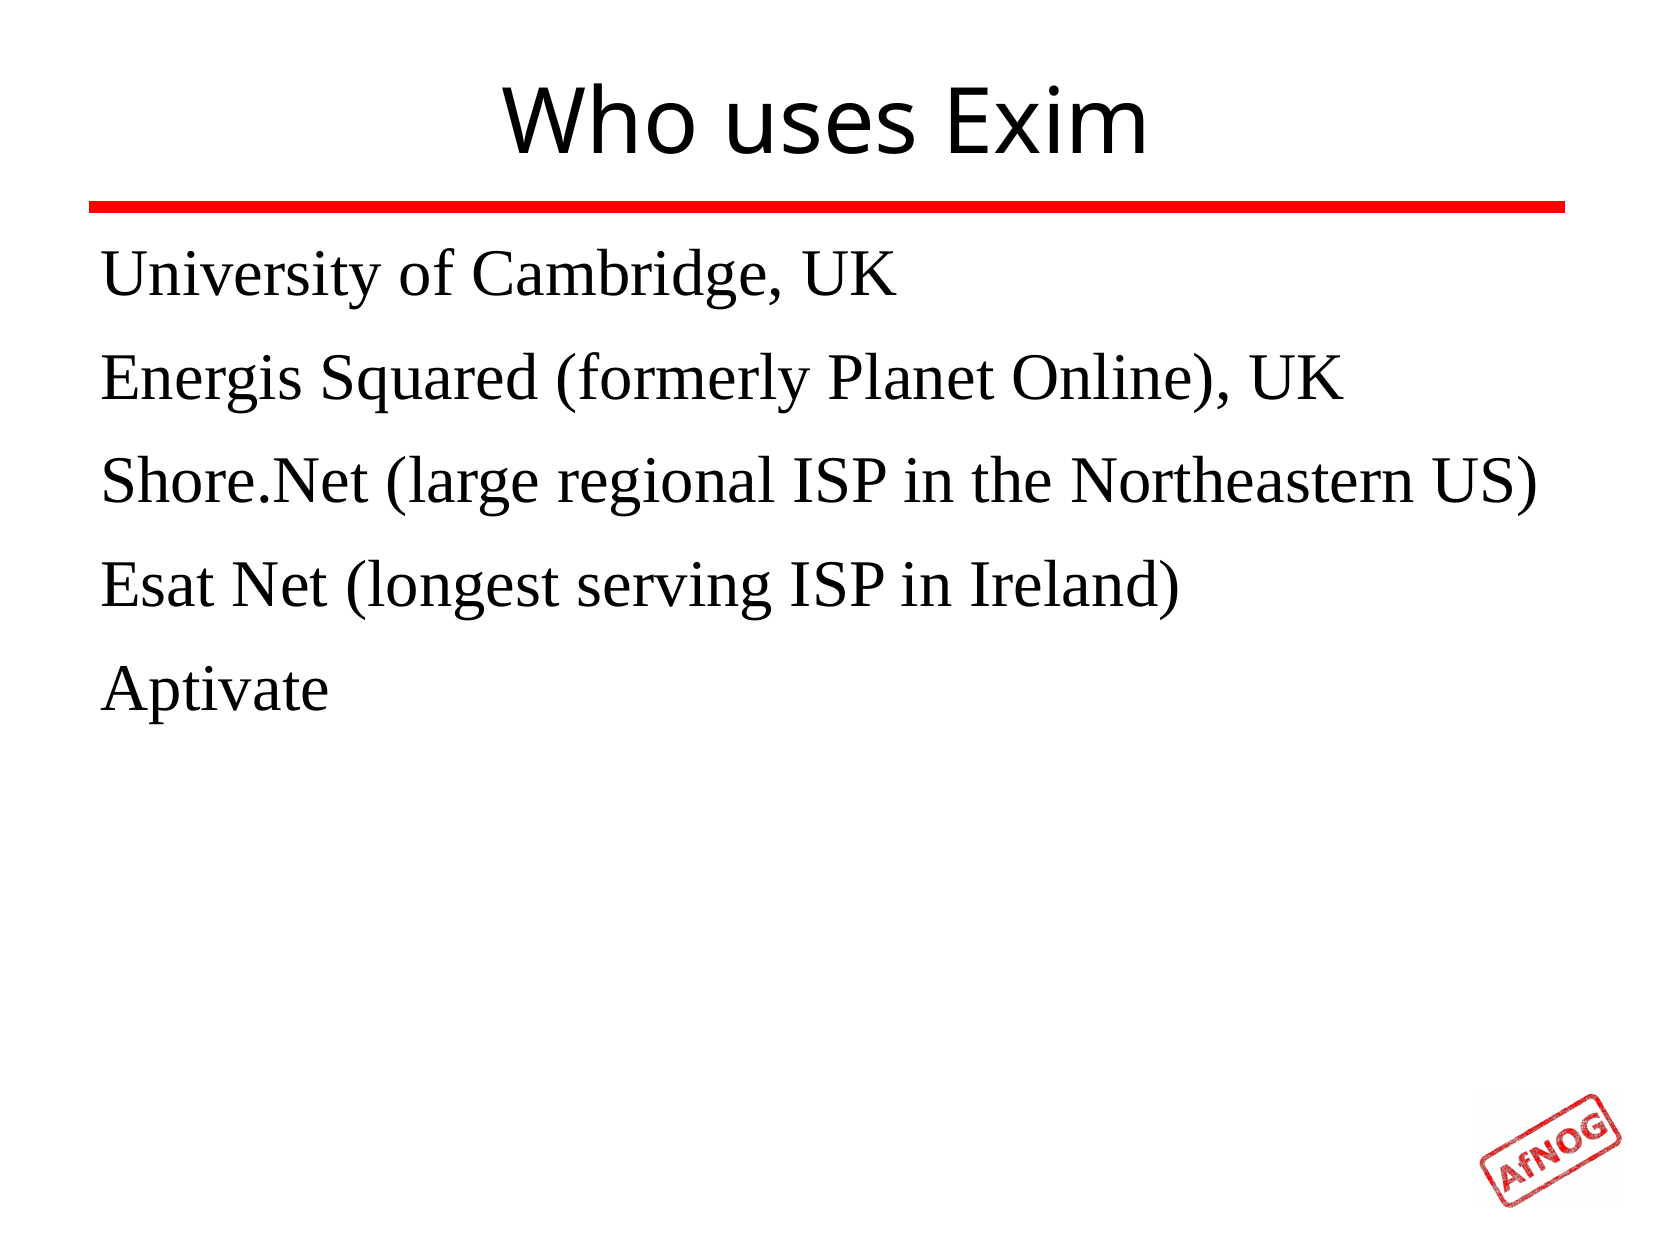

# Who uses Exim
University of Cambridge, UK
Energis Squared (formerly Planet Online), UK
Shore.Net (large regional ISP in the Northeastern US)
Esat Net (longest serving ISP in Ireland)
Aptivate